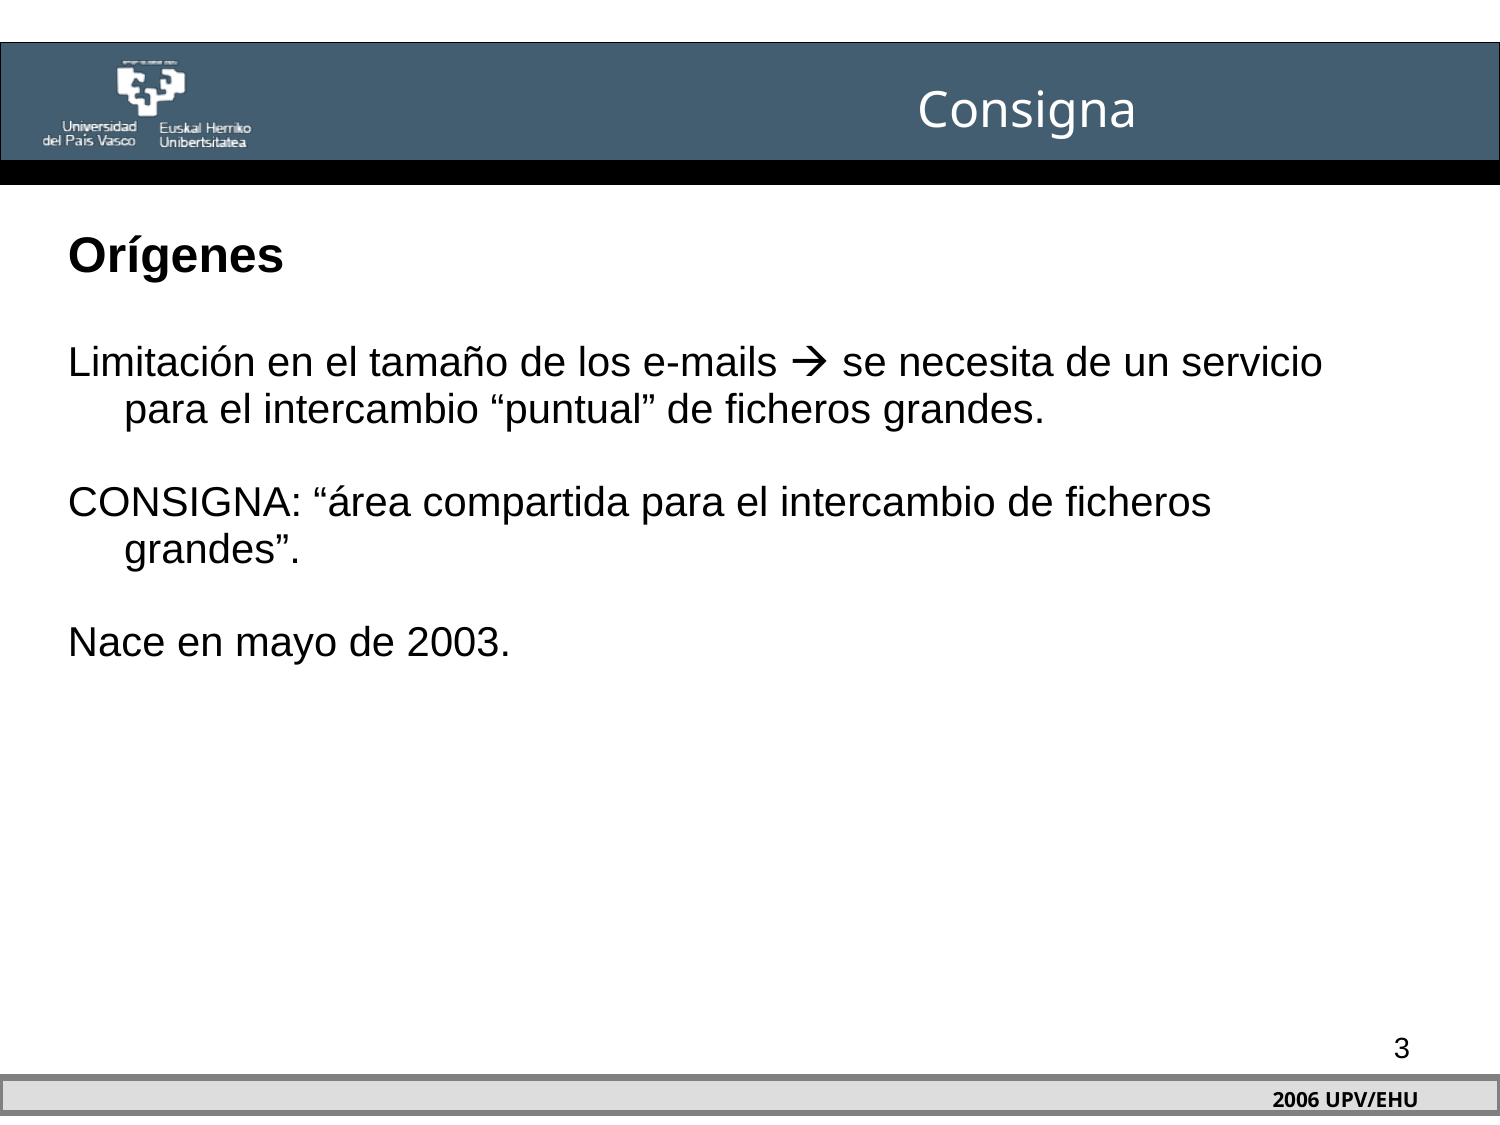

Consigna
Orígenes
Limitación en el tamaño de los e-mails  se necesita de un servicio para el intercambio “puntual” de ficheros grandes.
CONSIGNA: “área compartida para el intercambio de ficheros grandes”.
Nace en mayo de 2003.
3
2006 UPV/EHU